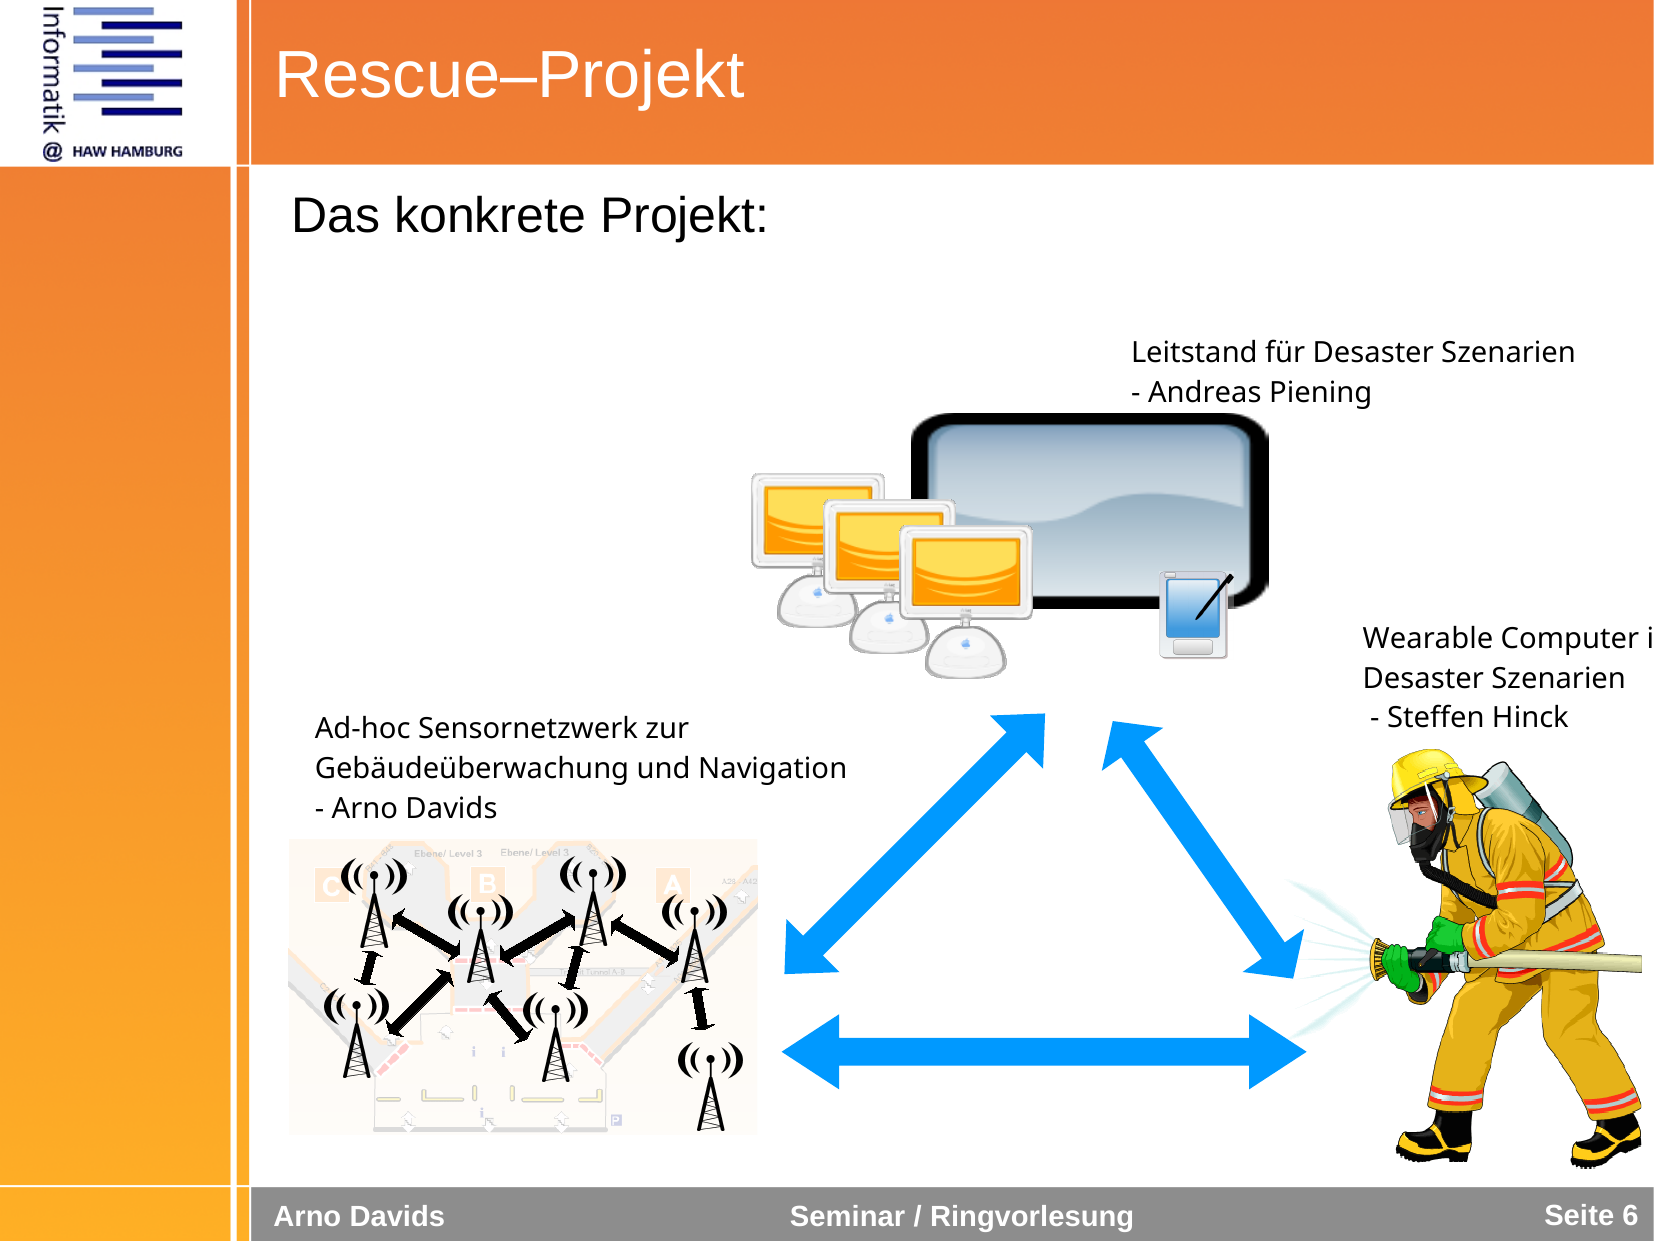

# Rescue–Projekt
Das konkrete Projekt:
Leitstand für Desaster Szenarien
- Andreas Piening
Wearable Computer in
Desaster Szenarien
 - Steffen Hinck
Ad-hoc Sensornetzwerk zur
Gebäudeüberwachung und Navigation
- Arno Davids